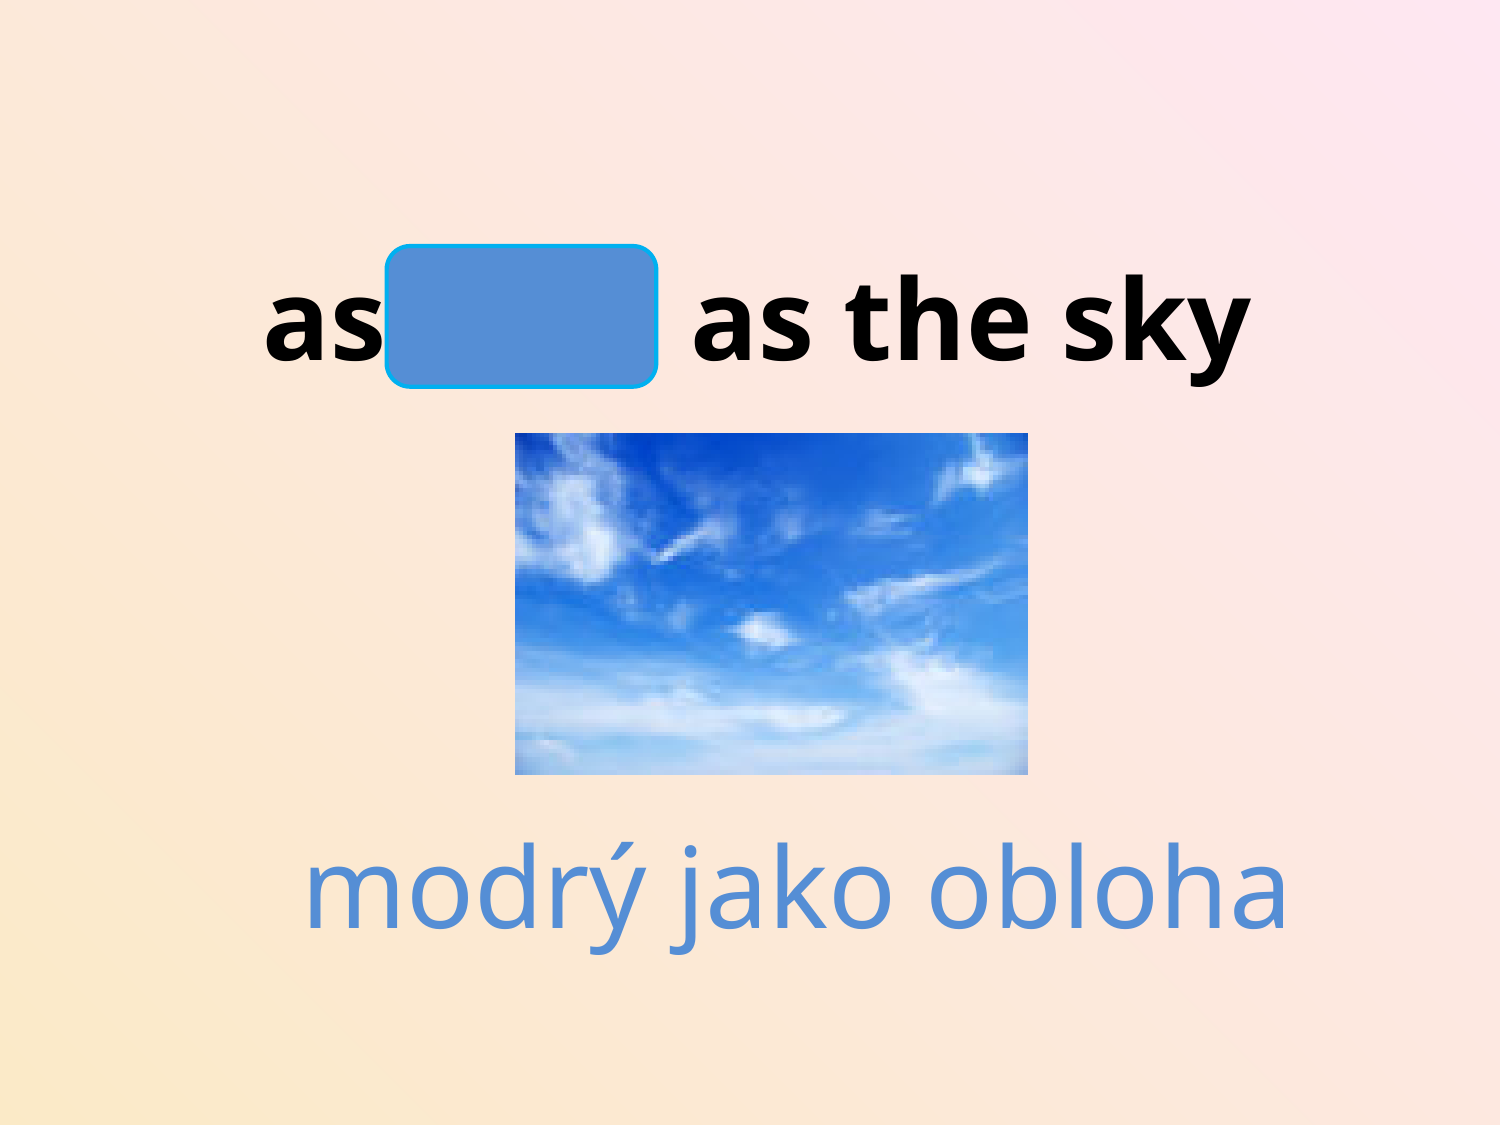

# as blue as the sky
modrý jako obloha